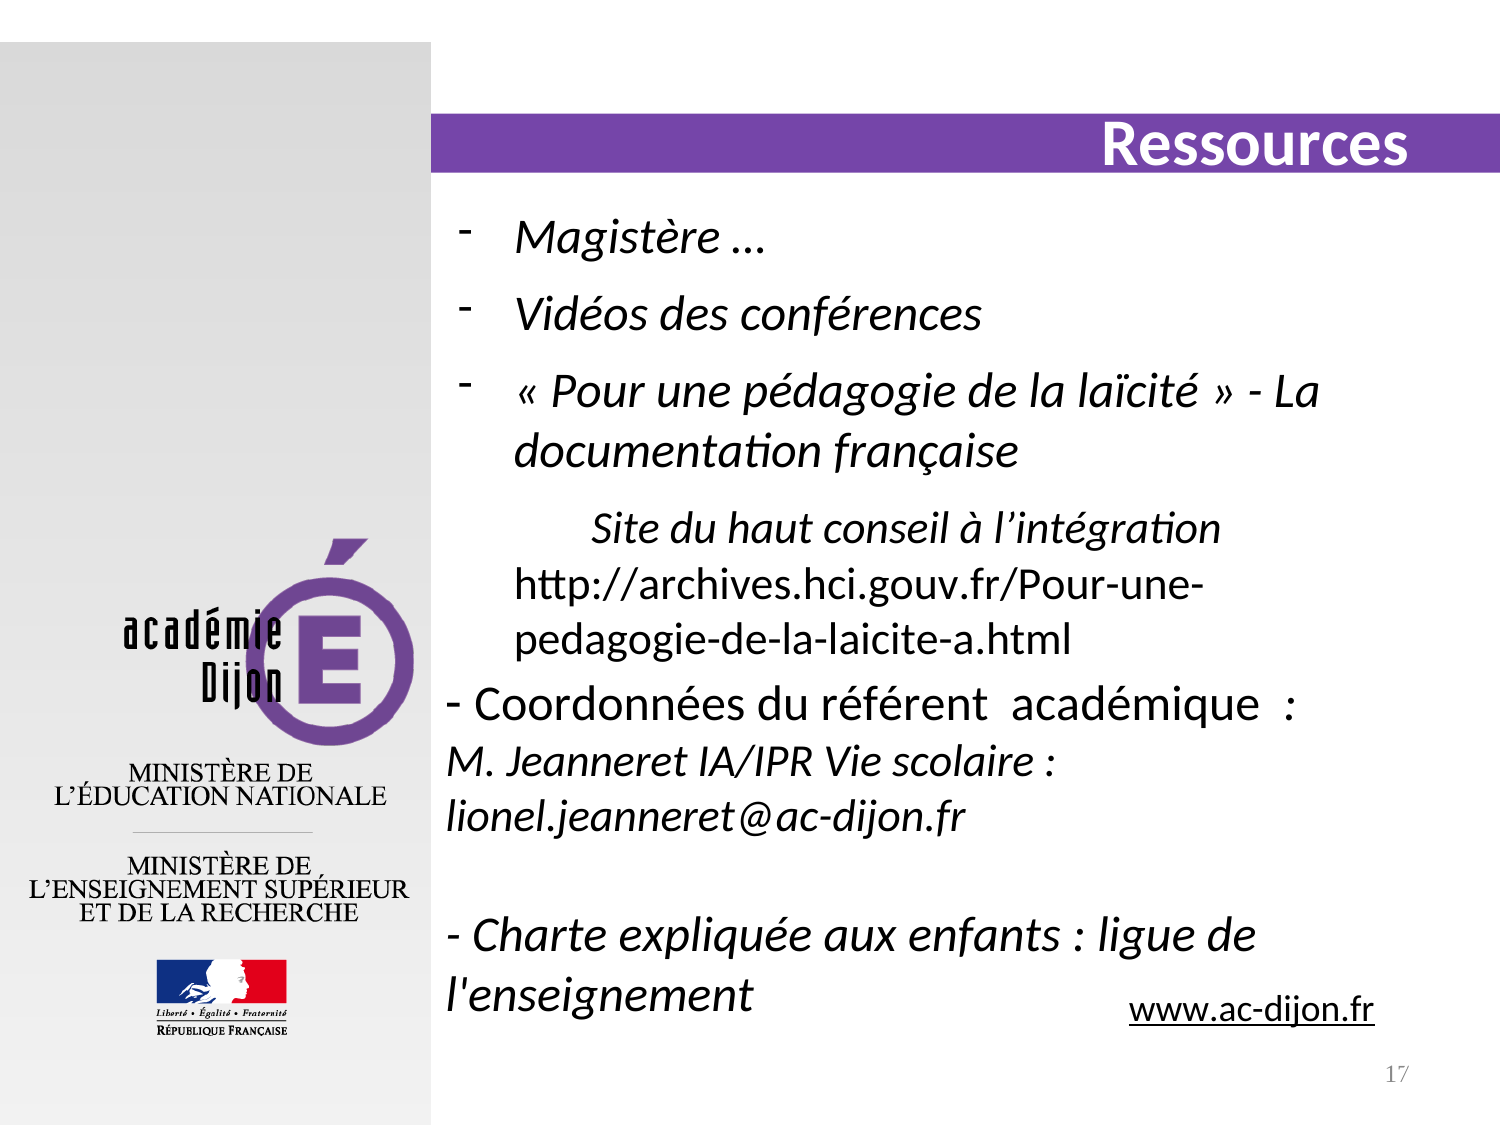

Ressources
Magistère …
Vidéos des conférences
« Pour une pédagogie de la laïcité » - La documentation française
 Site du haut conseil à l’intégration http://archives.hci.gouv.fr/Pour-une-pedagogie-de-la-laicite-a.html
- Coordonnées du référent académique :
M. Jeanneret IA/IPR Vie scolaire : lionel.jeanneret@ac-dijon.fr
- Charte expliquée aux enfants : ligue de l'enseignement
17